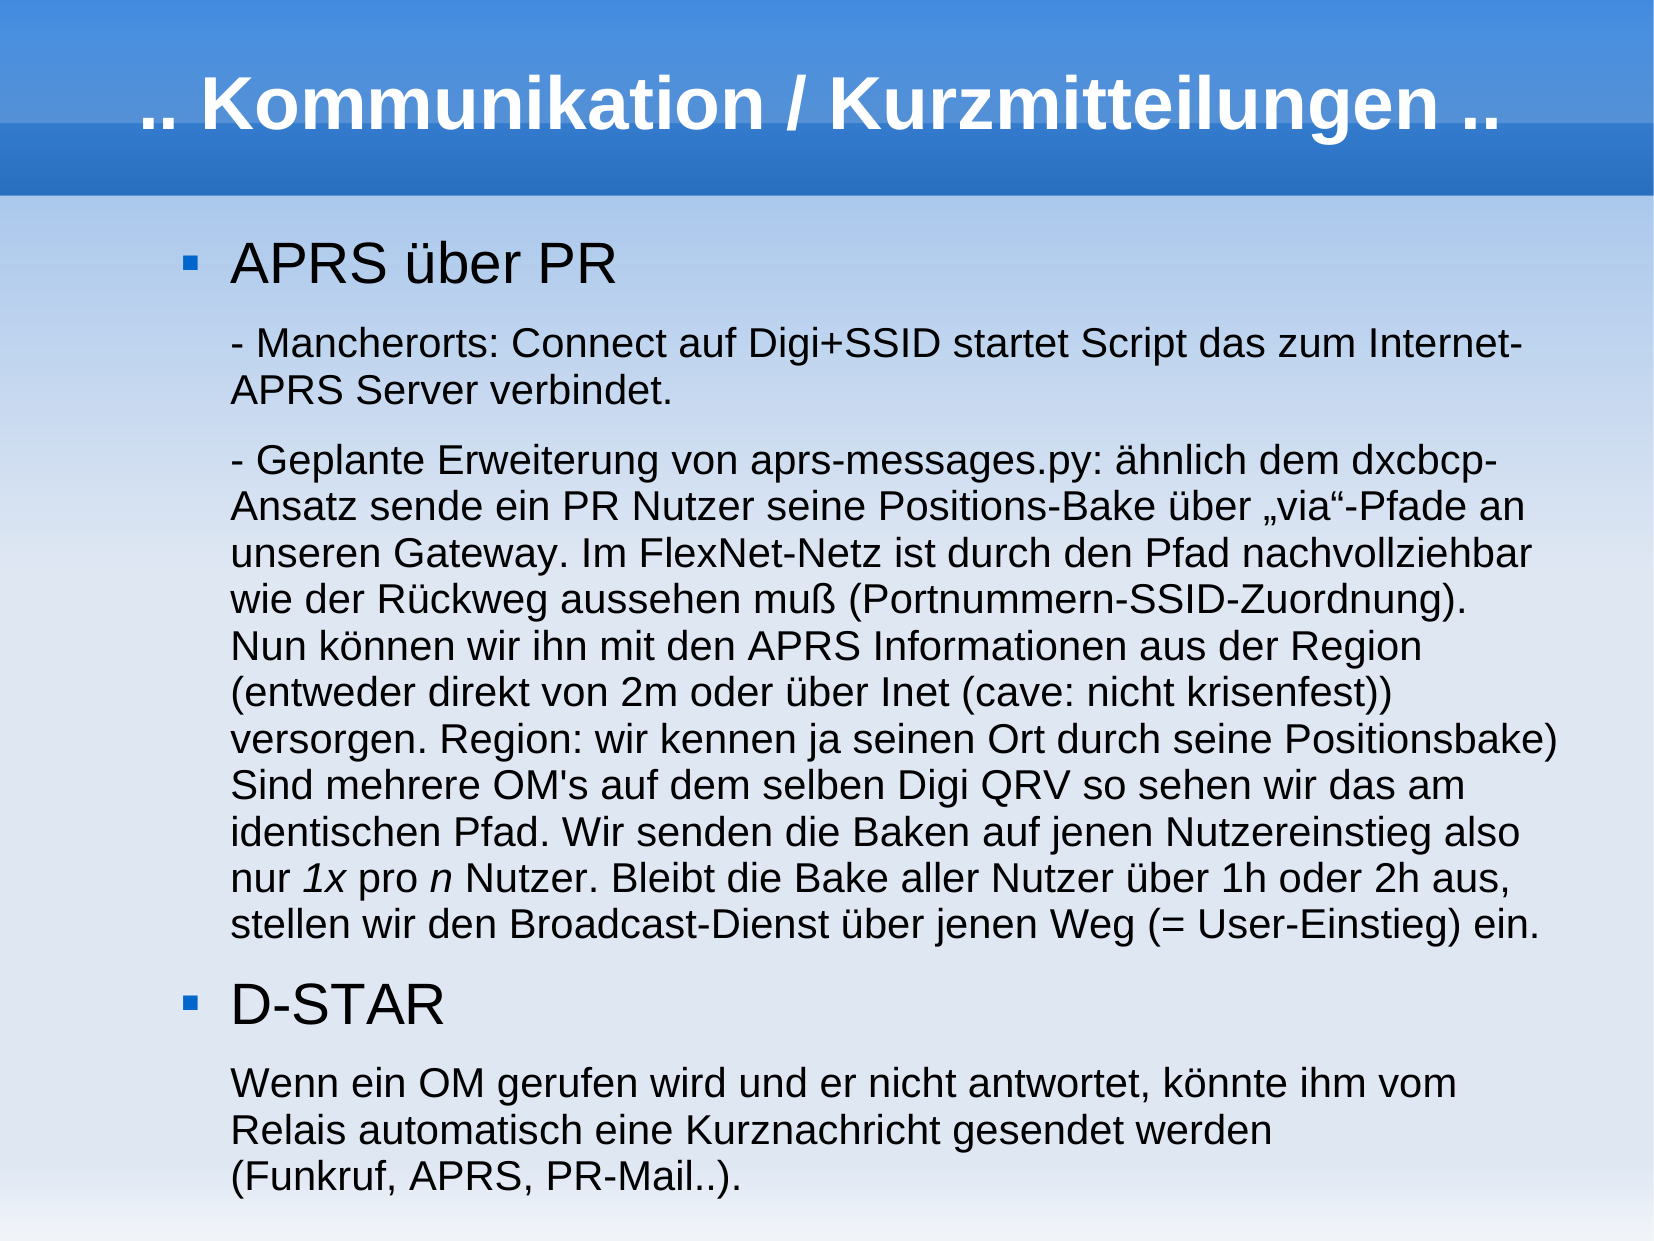

# .. Kommunikation / Kurzmitteilungen ..
APRS über PR
- Mancherorts: Connect auf Digi+SSID startet Script das zum Internet-APRS Server verbindet.
- Geplante Erweiterung von aprs-messages.py: ähnlich dem dxcbcp- Ansatz sende ein PR Nutzer seine Positions-Bake über „via“-Pfade an unseren Gateway. Im FlexNet-Netz ist durch den Pfad nachvollziehbar wie der Rückweg aussehen muß (Portnummern-SSID-Zuordnung).
Nun können wir ihn mit den APRS Informationen aus der Region (entweder direkt von 2m oder über Inet (cave: nicht krisenfest)) versorgen. Region: wir kennen ja seinen Ort durch seine Positionsbake) Sind mehrere OM's auf dem selben Digi QRV so sehen wir das am identischen Pfad. Wir senden die Baken auf jenen Nutzereinstieg also nur 1x pro n Nutzer. Bleibt die Bake aller Nutzer über 1h oder 2h aus, stellen wir den Broadcast-Dienst über jenen Weg (= User-Einstieg) ein.
D-STAR
Wenn ein OM gerufen wird und er nicht antwortet, könnte ihm vom Relais automatisch eine Kurznachricht gesendet werden
(Funkruf, APRS, PR-Mail..).